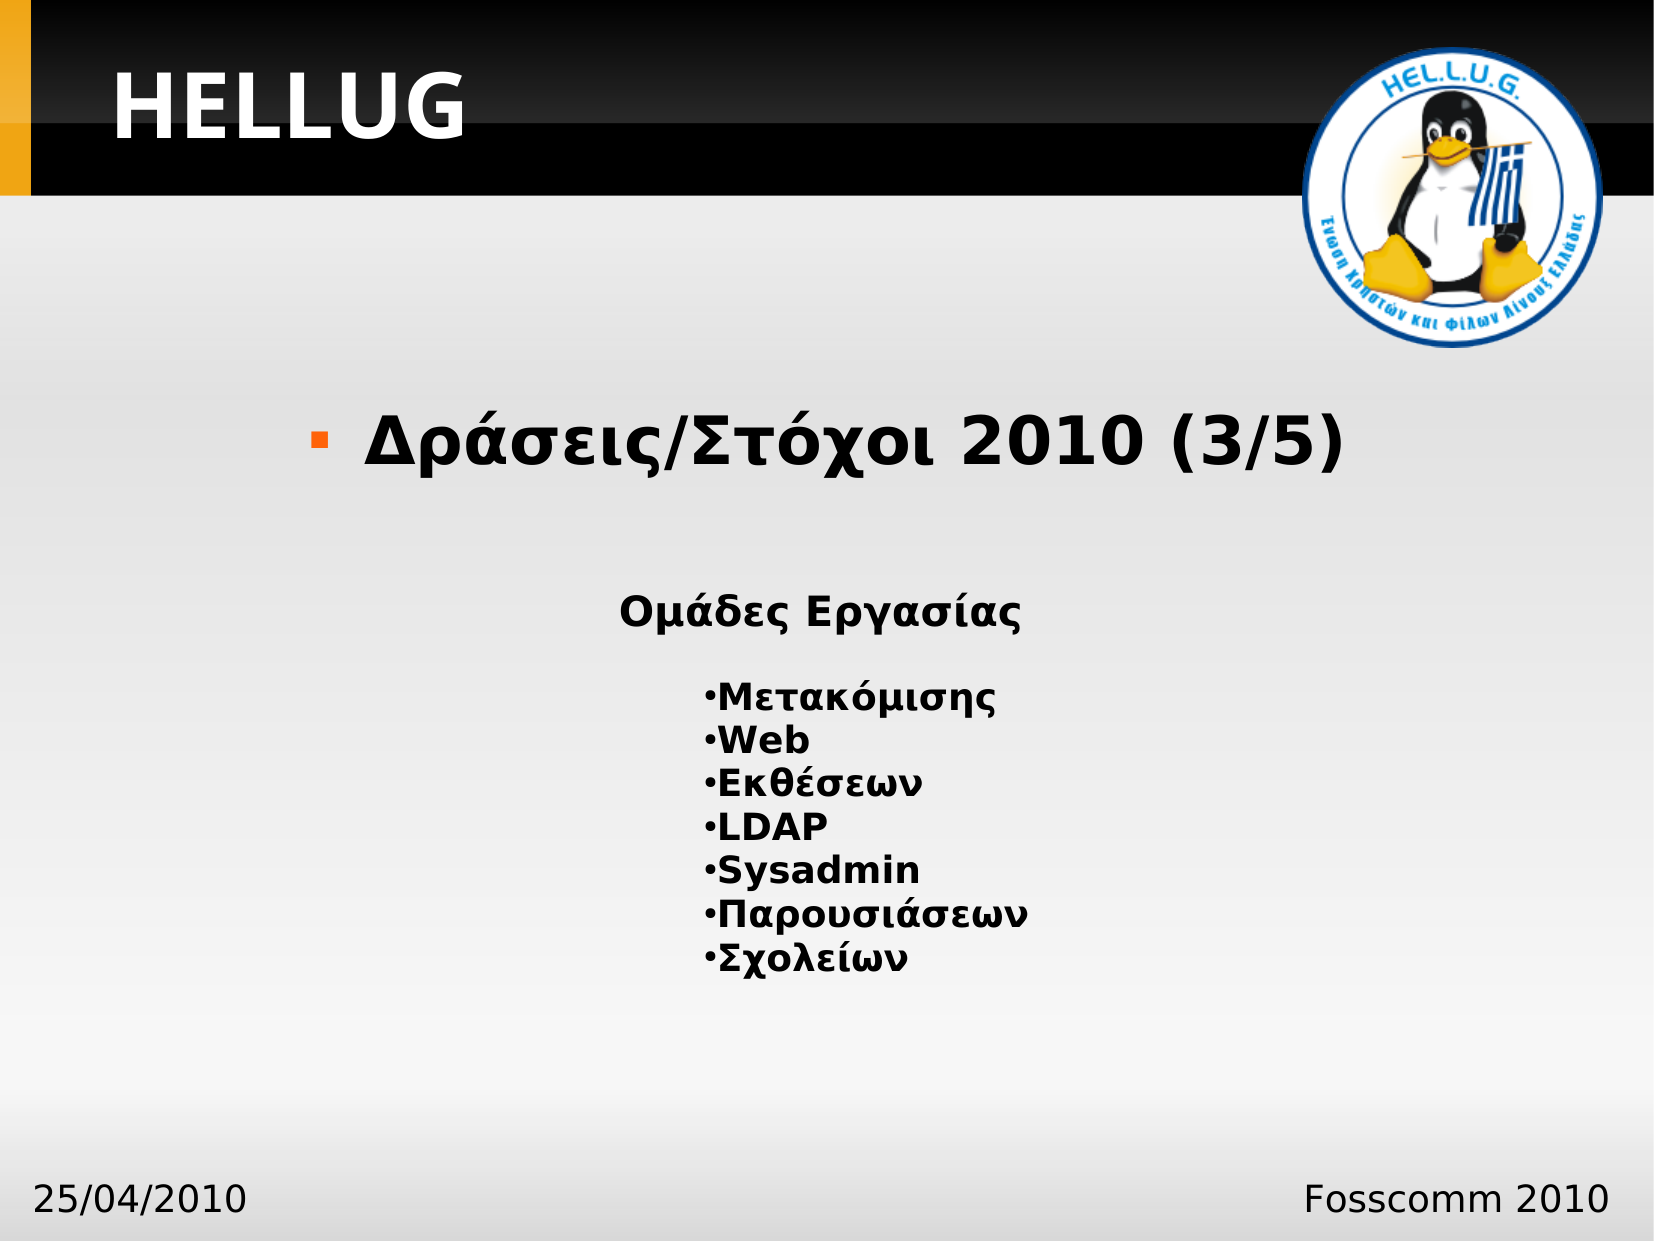

# HELLUG
Δράσεις/Στόχοι 2010 (3/5)
Ομάδες Εργασίας
| Μετακόμισης Web Εκθέσεων LDAP Sysadmin Παρουσιάσεων Σχολείων |
| --- |
| Fosscomm 2010 |
| --- |
| 25/04/2010 |
| --- |